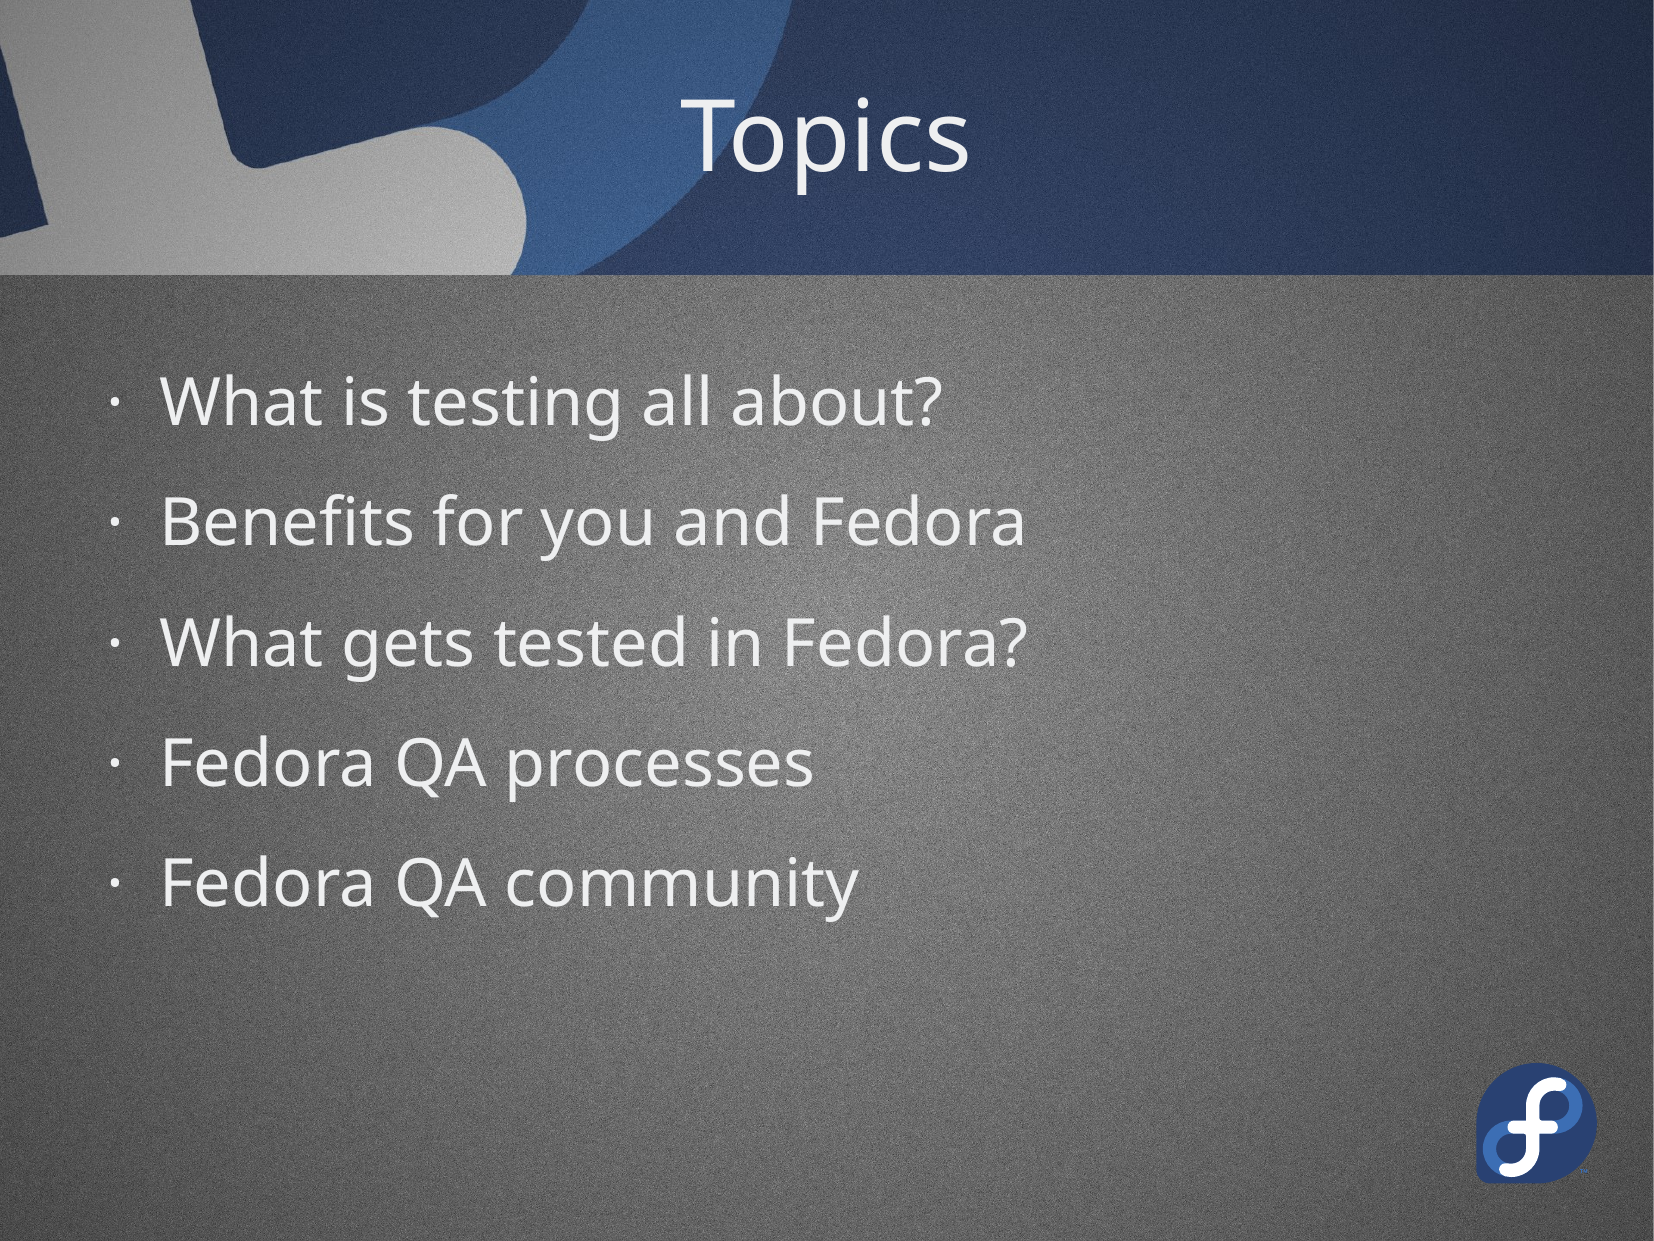

# Topics
What is testing all about?
Benefits for you and Fedora
What gets tested in Fedora?
Fedora QA processes
Fedora QA community